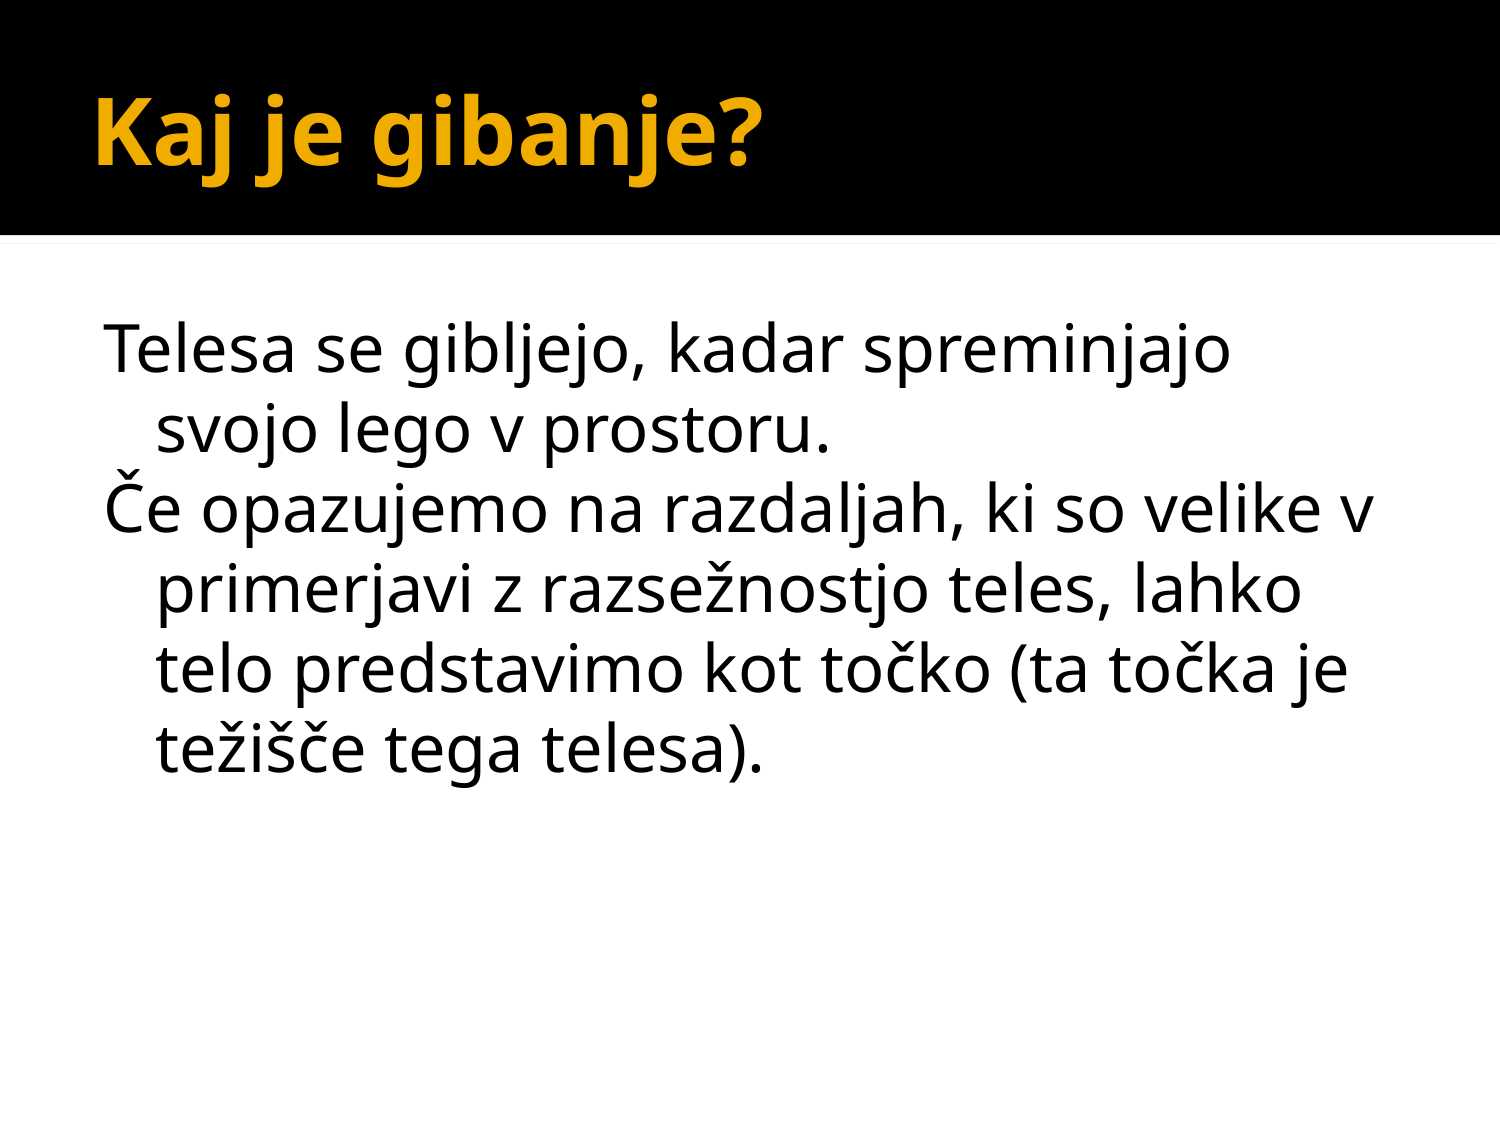

# Kaj je gibanje?
Telesa se gibljejo, kadar spreminjajo svojo lego v prostoru.
Če opazujemo na razdaljah, ki so velike v primerjavi z razsežnostjo teles, lahko telo predstavimo kot točko (ta točka je težišče tega telesa).